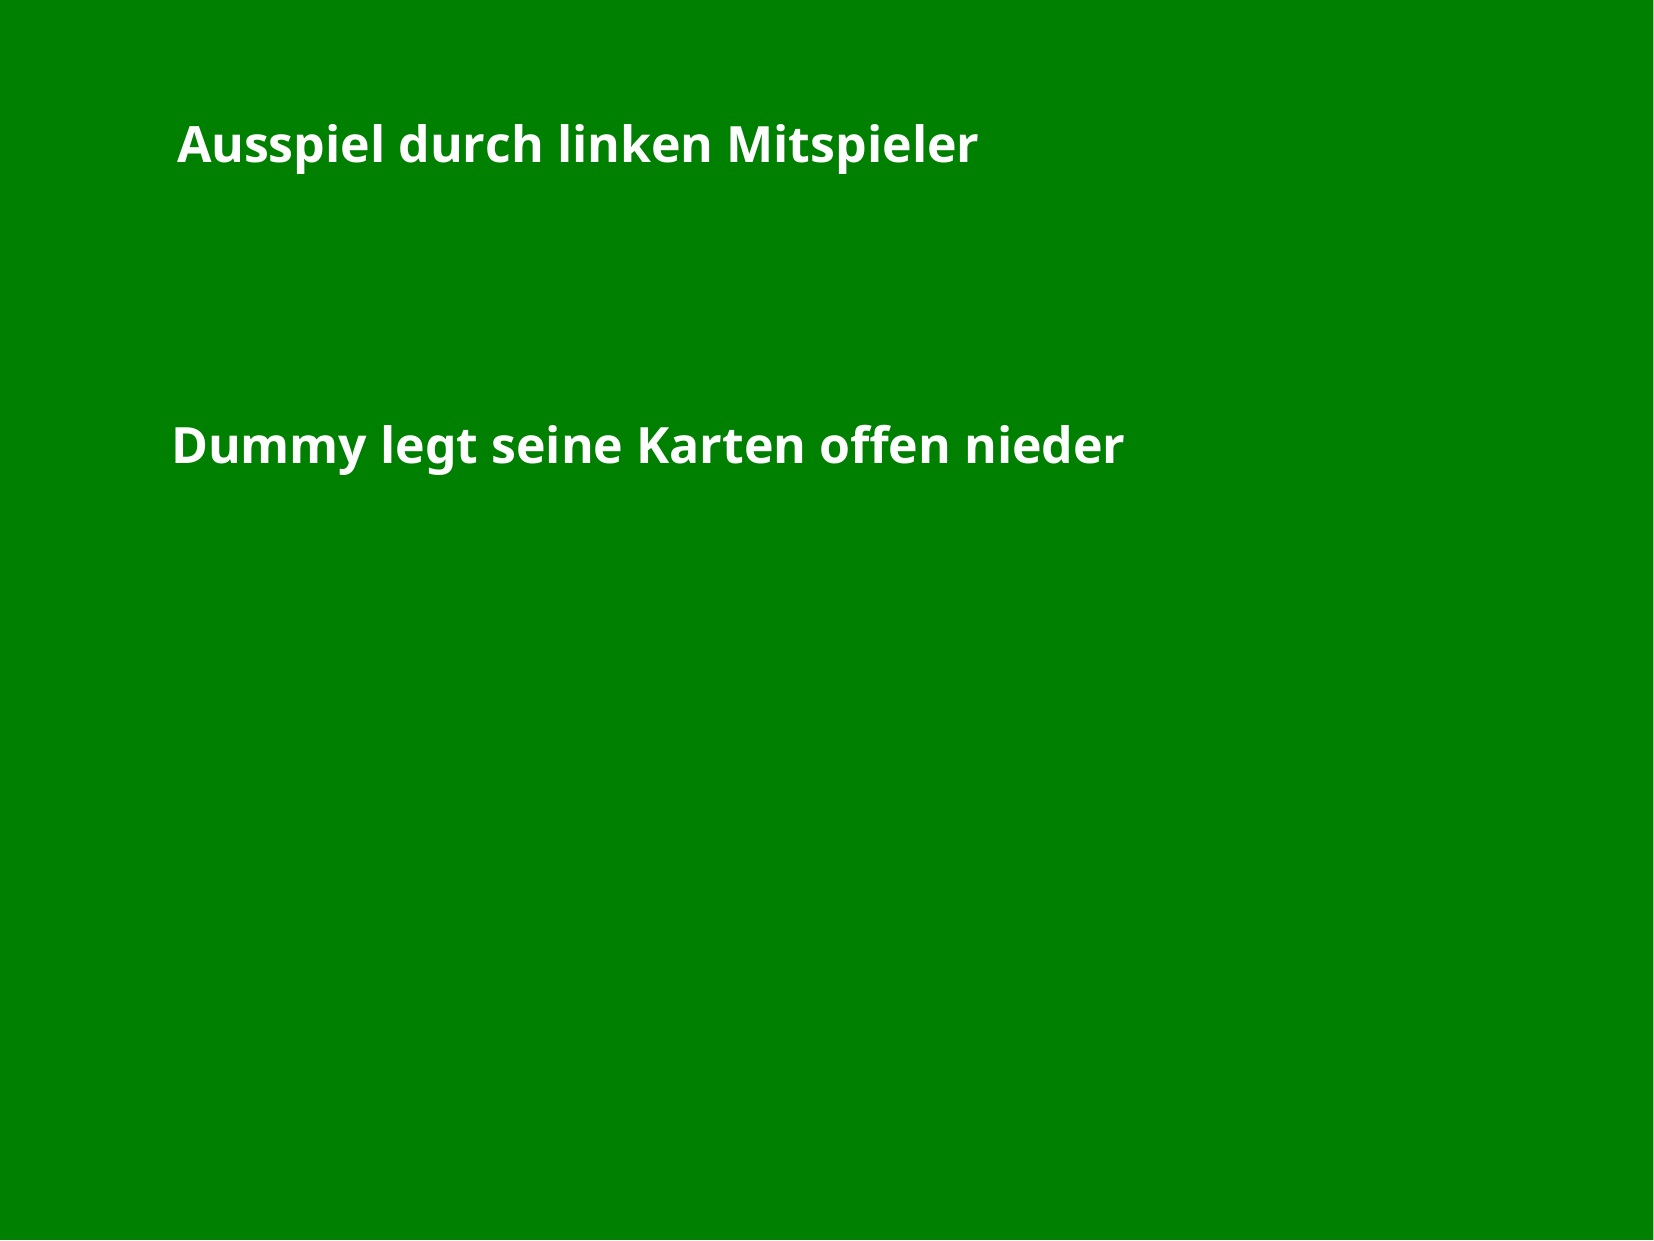

Ausspiel durch linken Mitspieler
Dummy legt seine Karten offen nieder